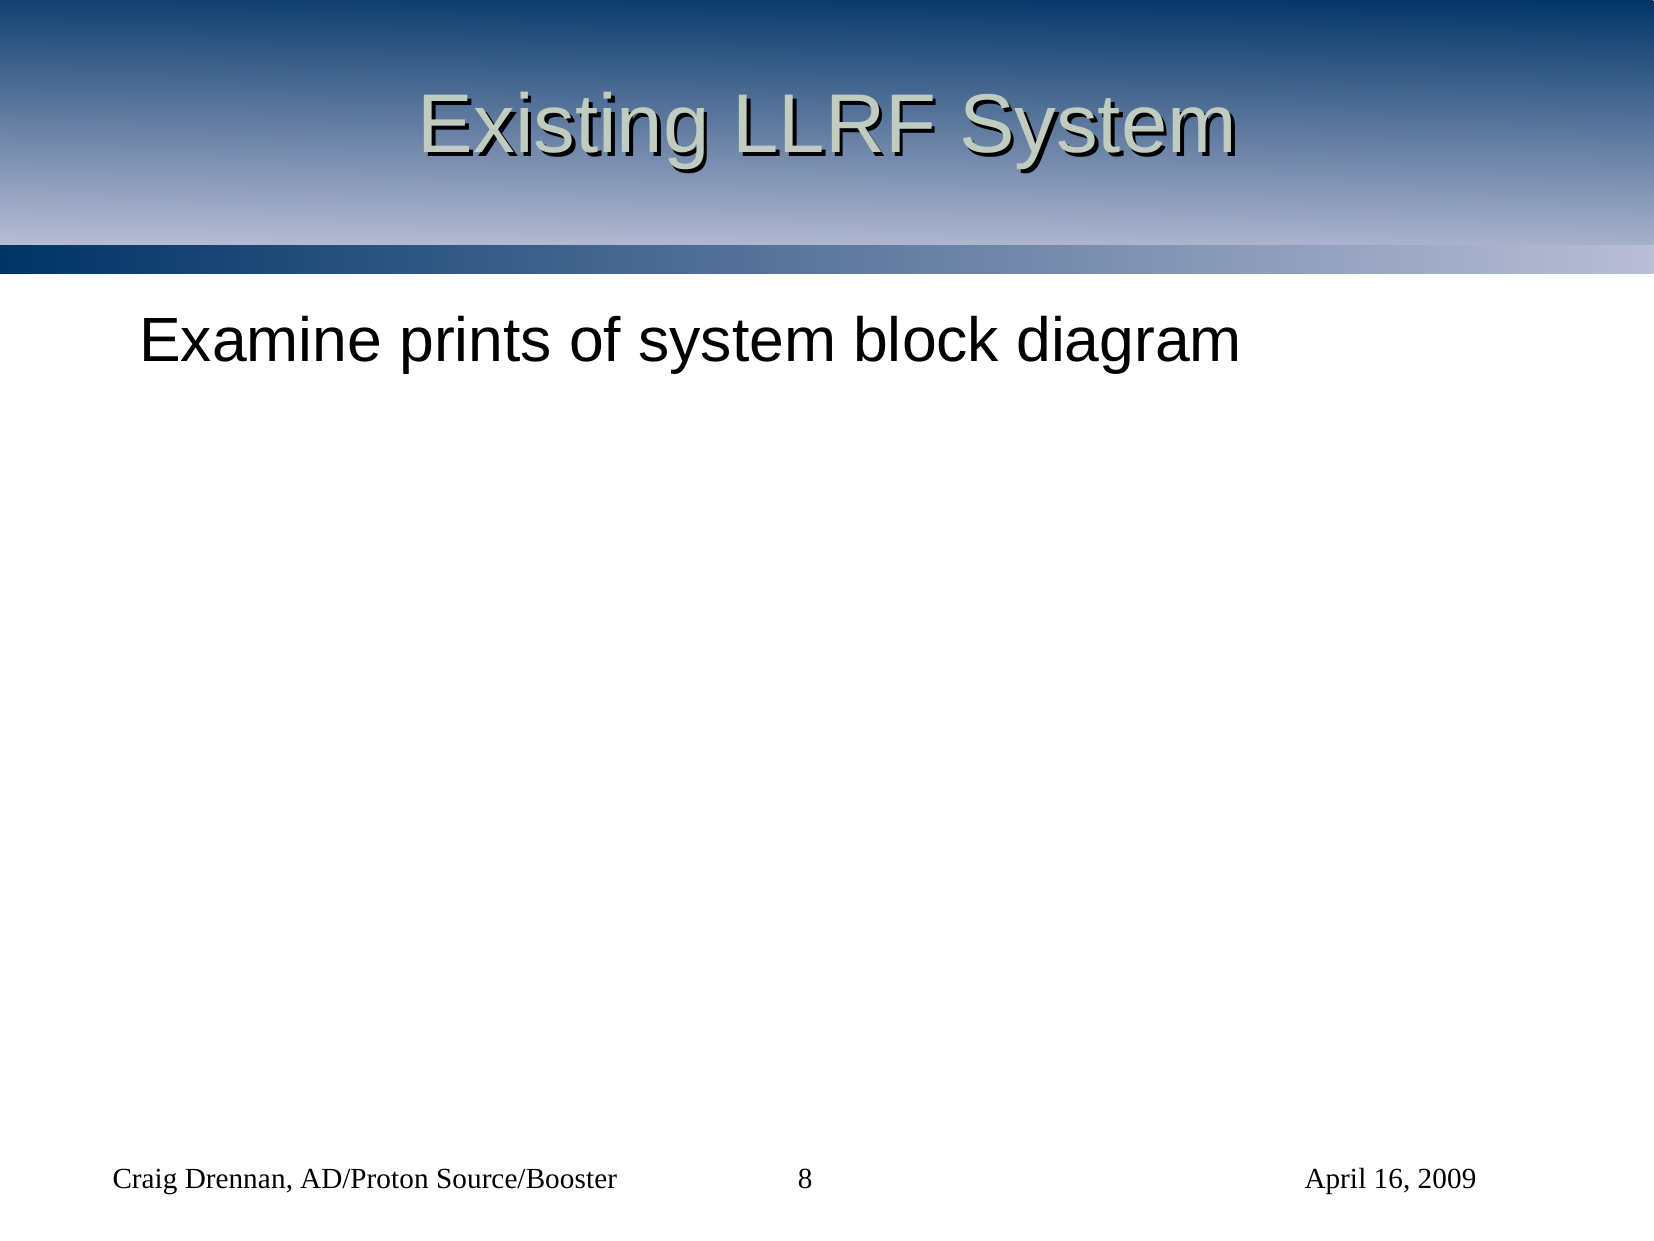

# Existing LLRF System
Examine prints of system block diagram